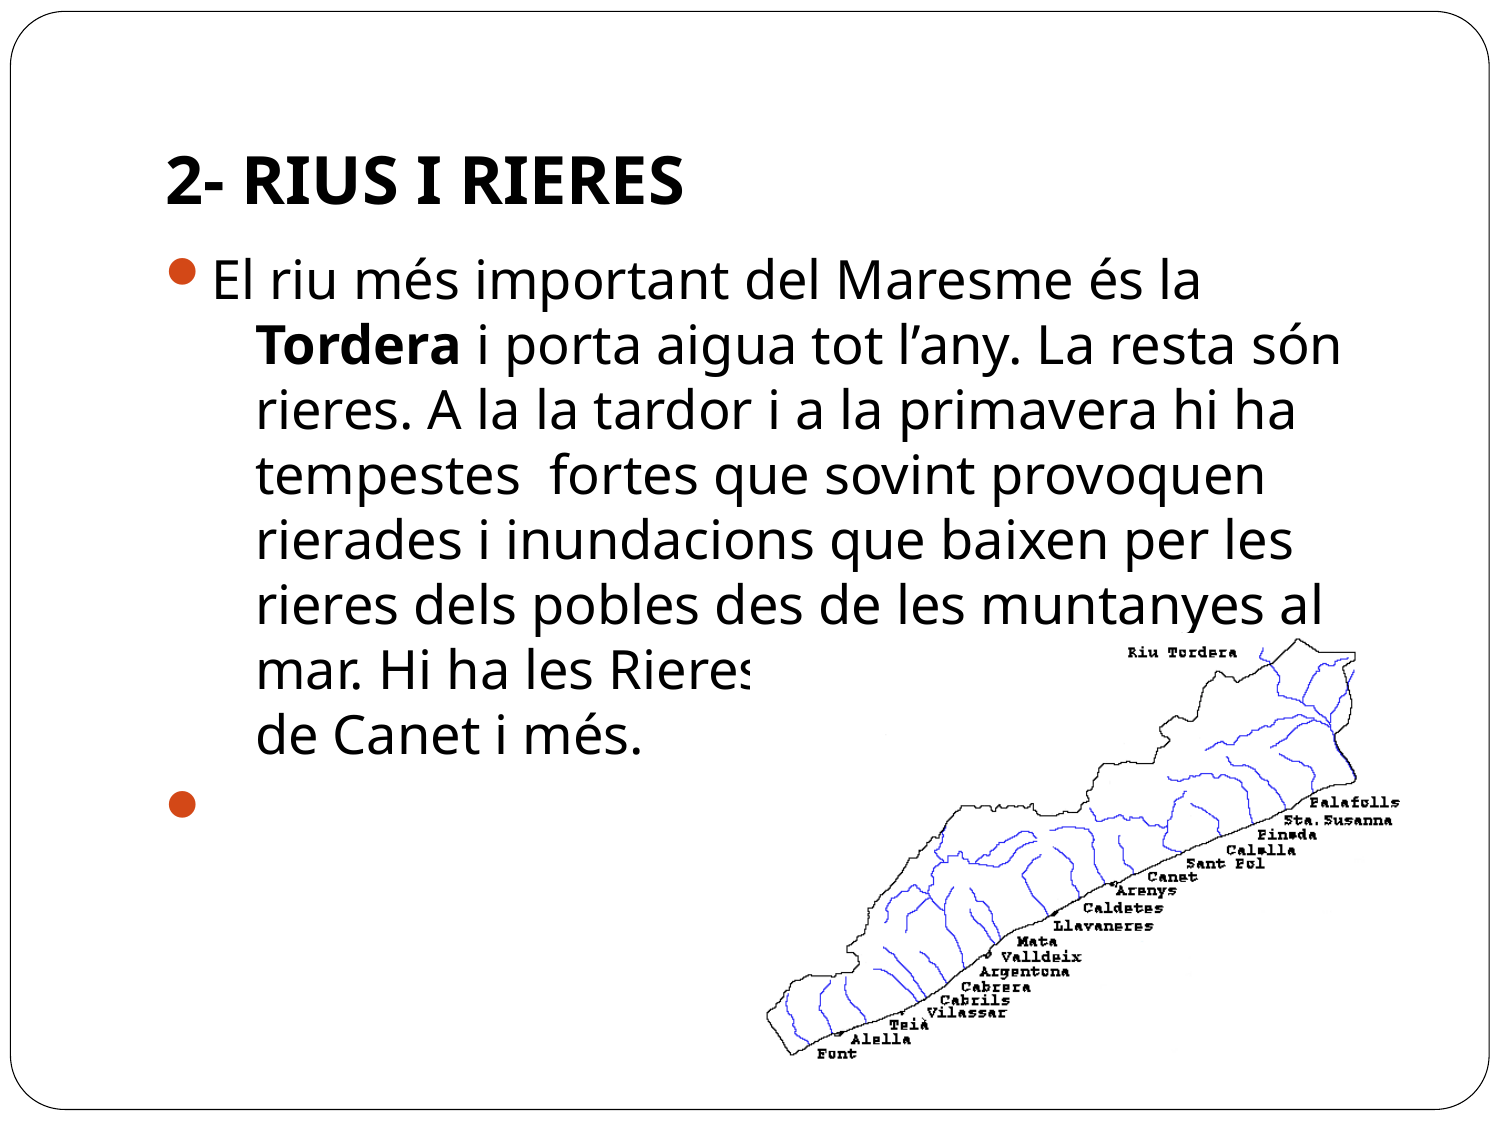

# 2- RIUS I RIERES
El riu més important del Maresme és la Tordera i porta aigua tot l’any. La resta són rieres. A la la tardor i a la primavera hi ha tempestes fortes que sovint provoquen rierades i inundacions que baixen per les rieres dels pobles des de les muntanyes al mar. Hi ha les Rieres d’Arenys, d’Argentona, de Canet i més.